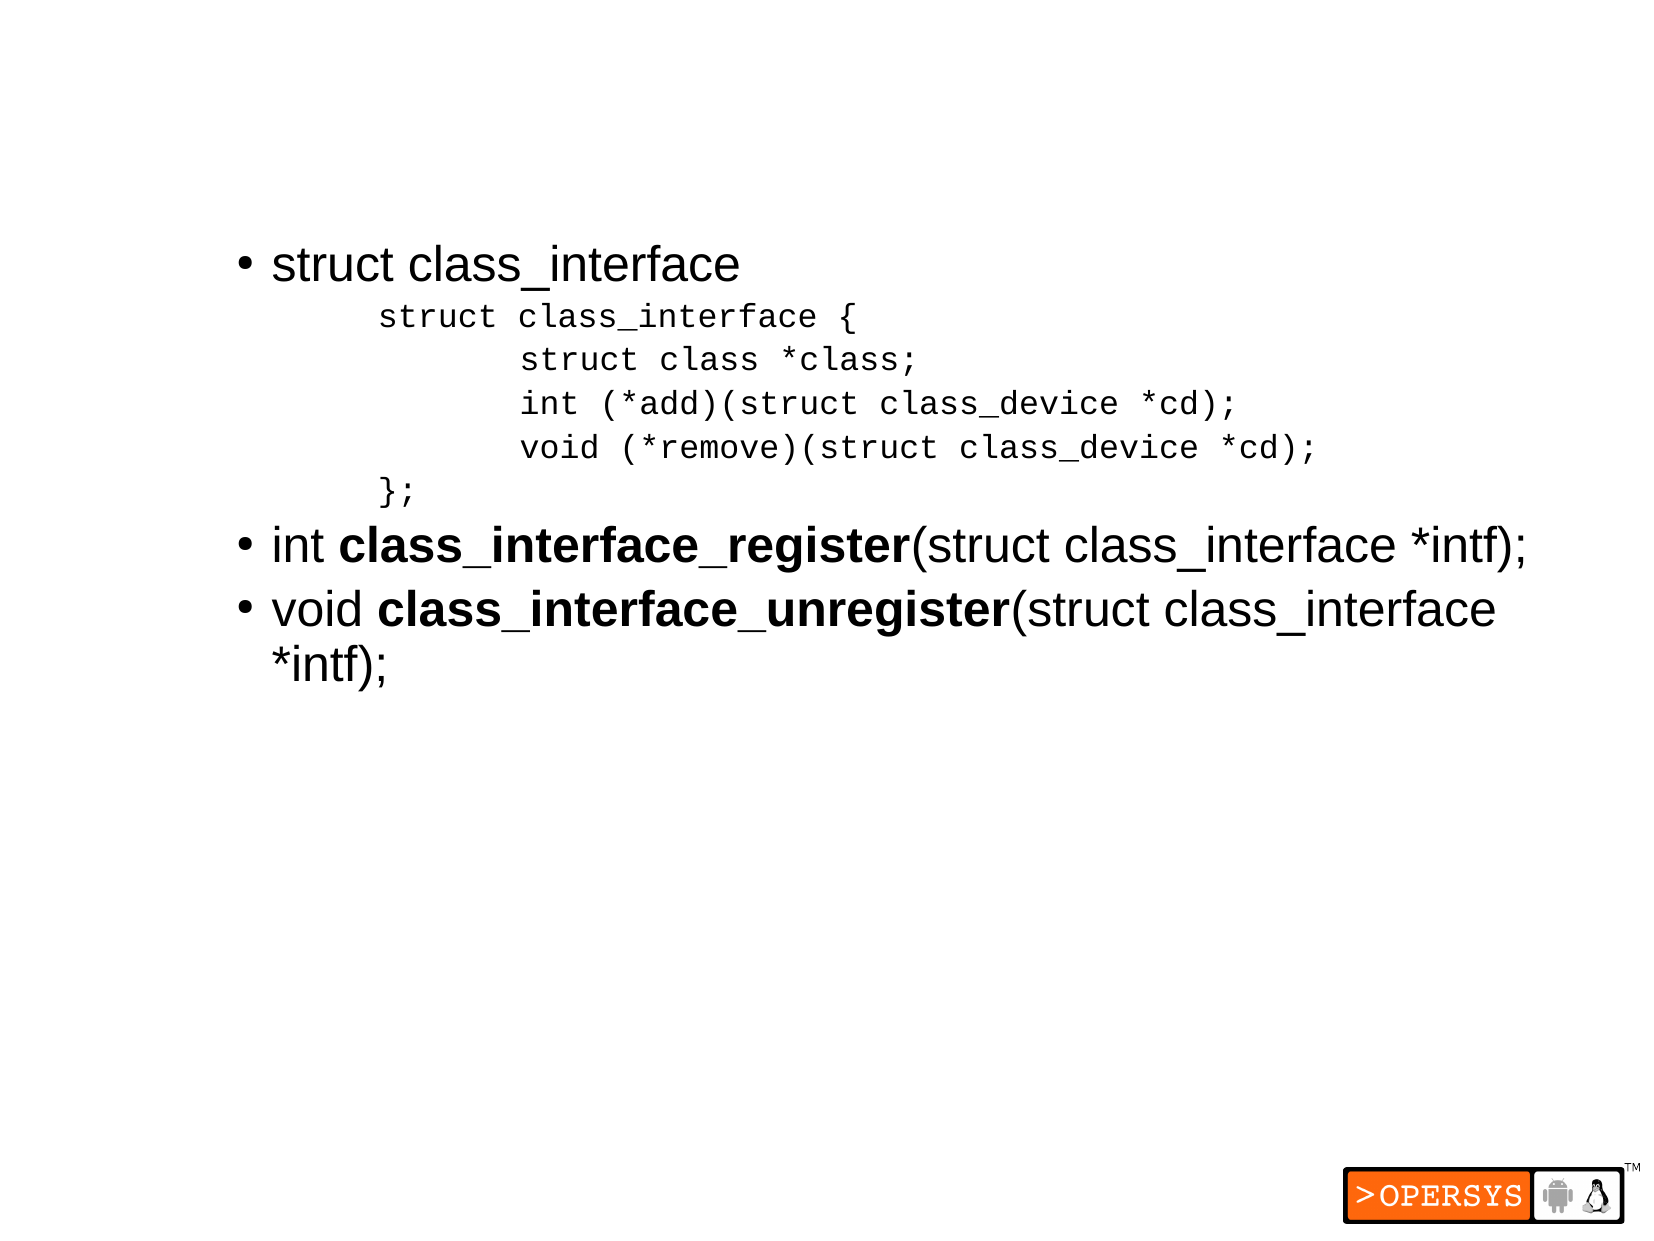

# struct class_interface
struct class_interface {
struct class *class;
int (*add)(struct class_device *cd);
void (*remove)(struct class_device *cd);
};
int class_interface_register(struct class_interface *intf);
void class_interface_unregister(struct class_interface *intf);